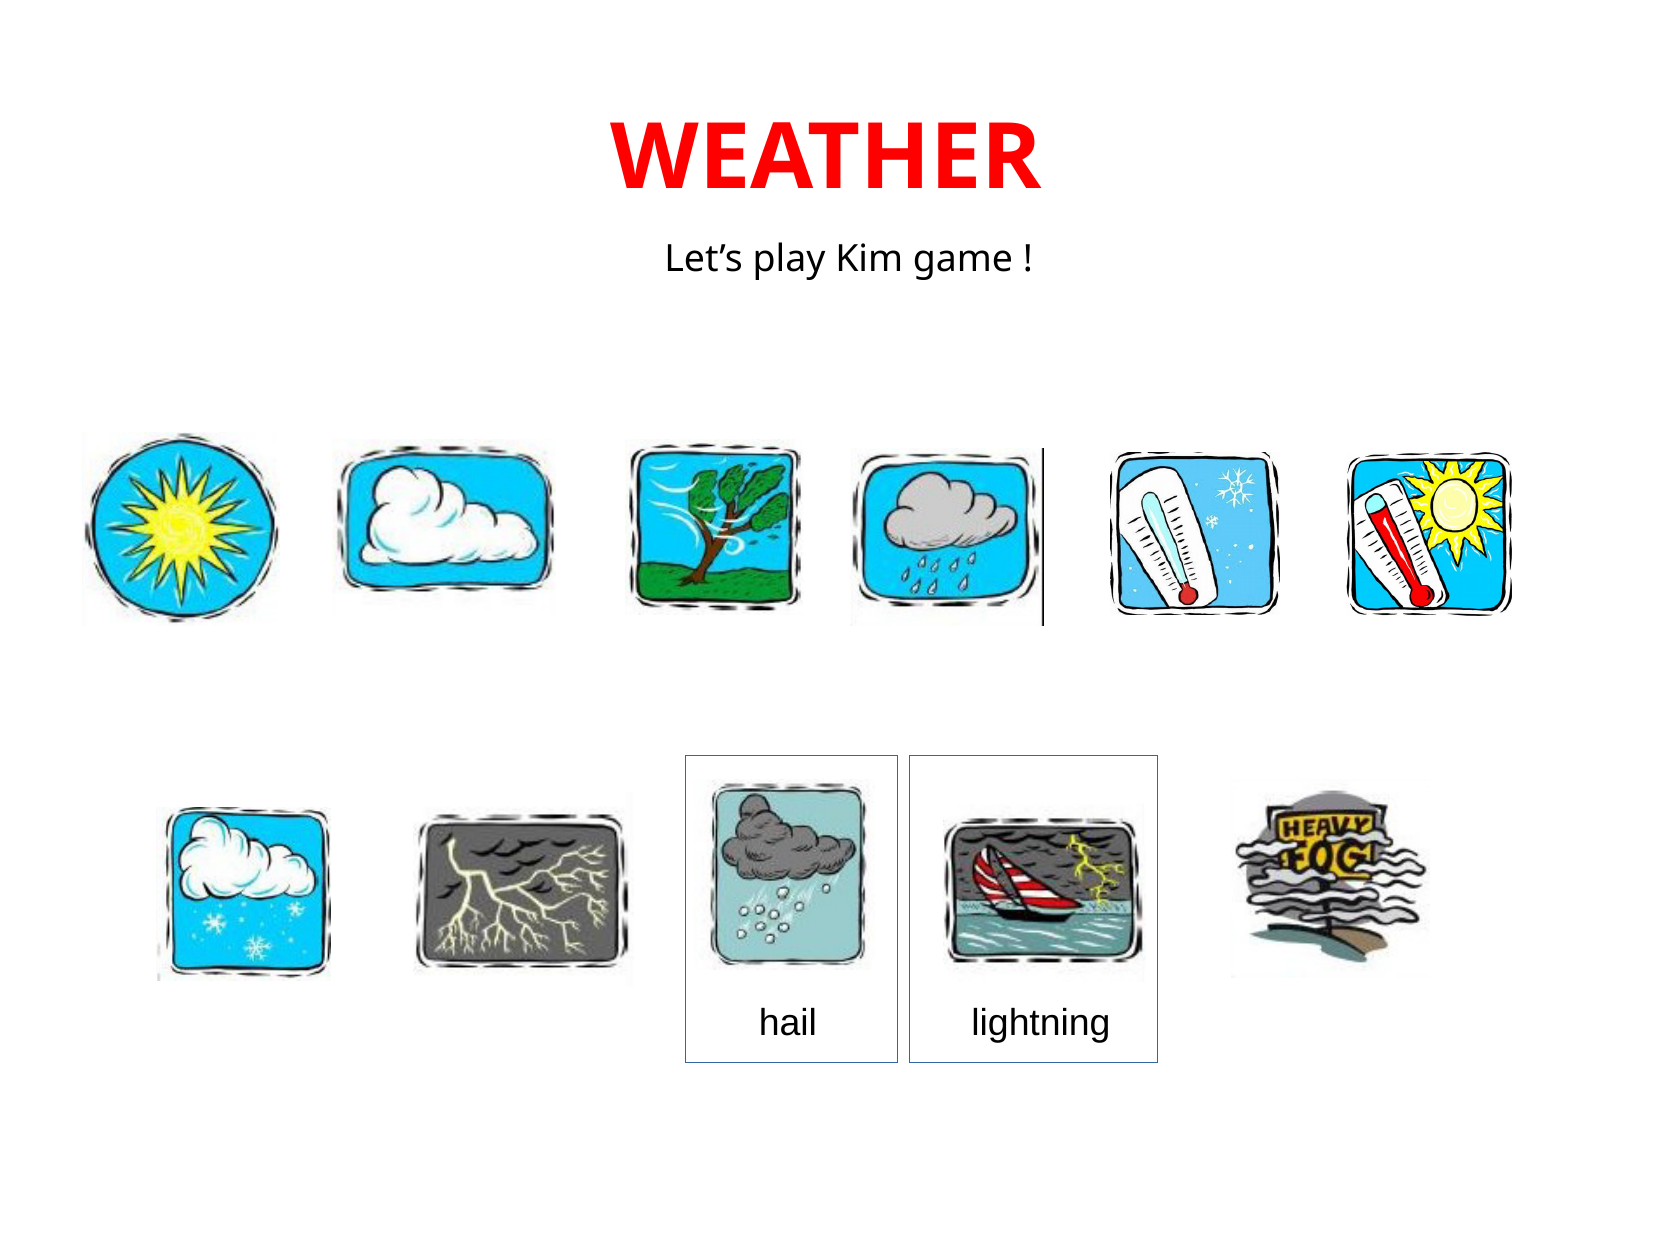

# WEATHER
Let’s play Kim game !
hail
lightning